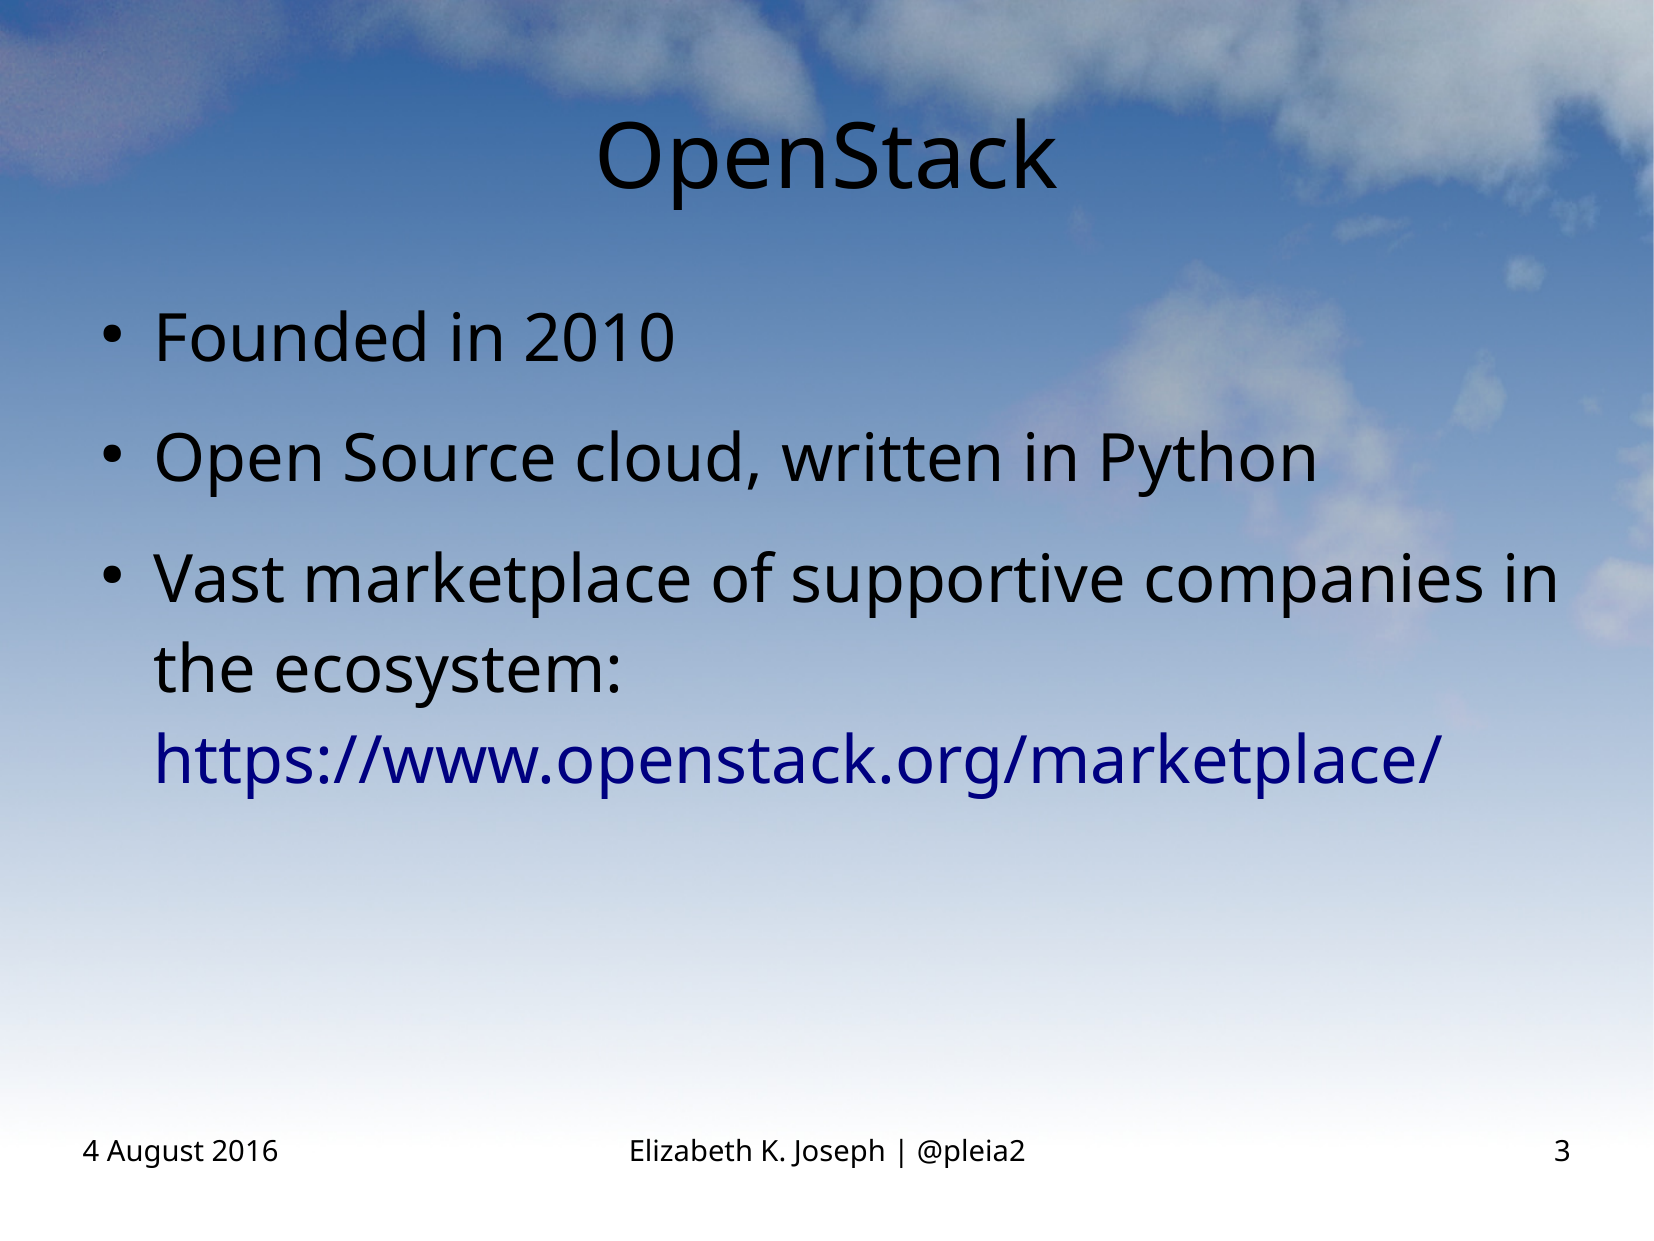

# OpenStack
Founded in 2010
Open Source cloud, written in Python
Vast marketplace of supportive companies in the ecosystem: https://www.openstack.org/marketplace/
4 August 2016
Elizabeth K. Joseph | @pleia2
3